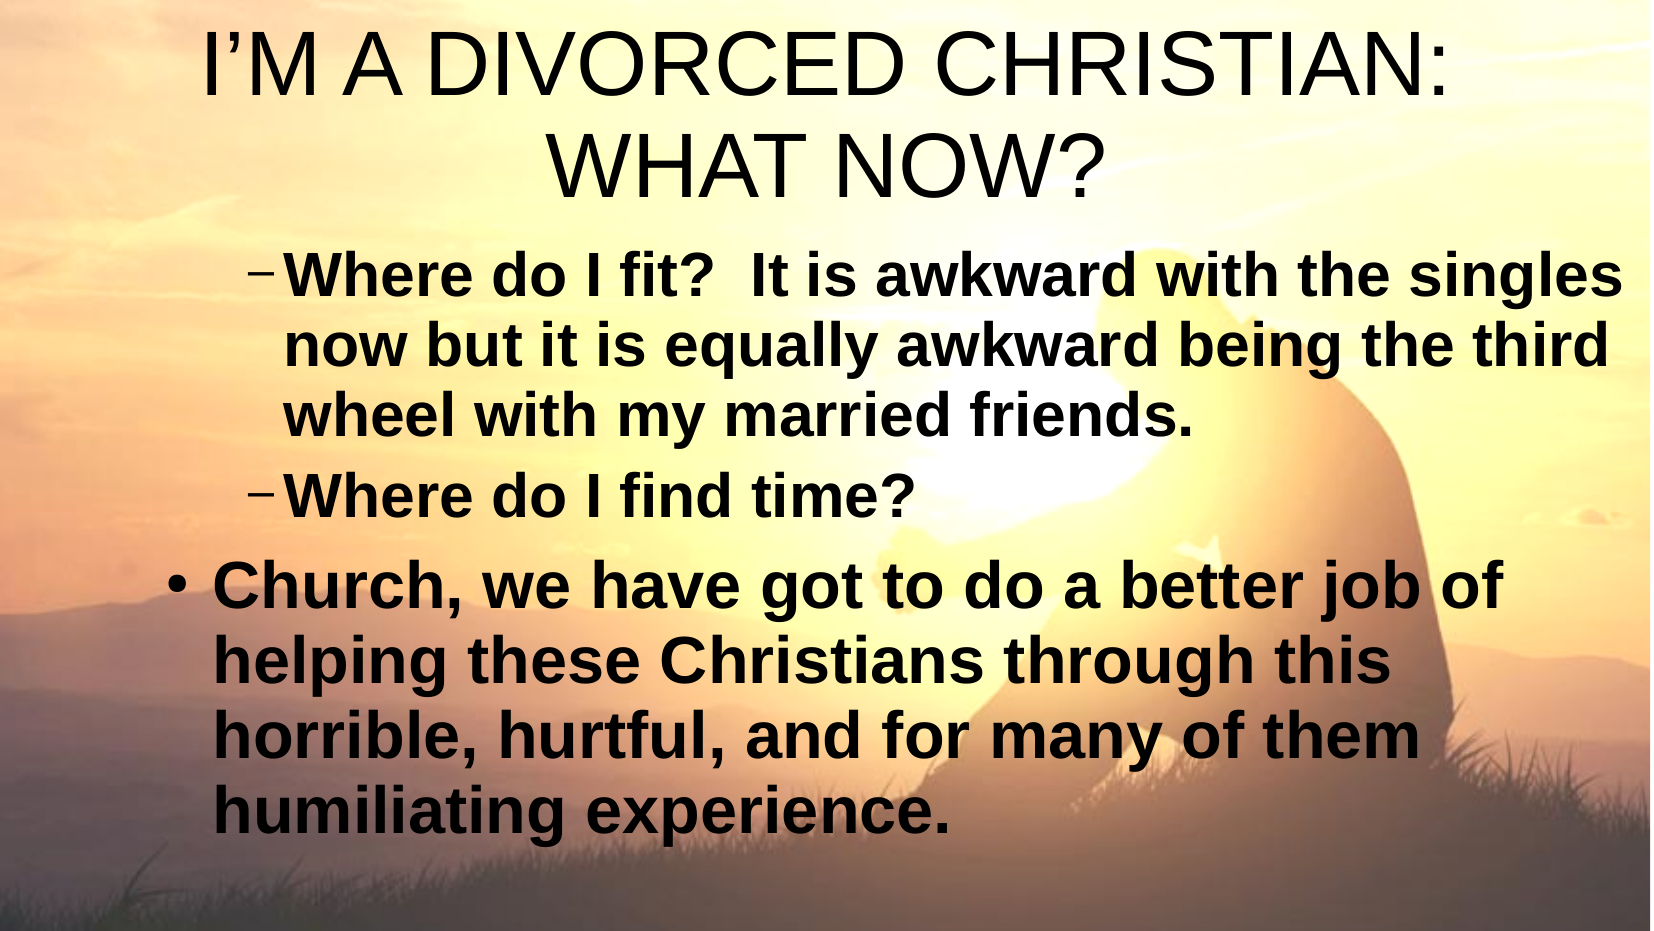

# I’M A DIVORCED CHRISTIAN: WHAT NOW?
Where do I fit? It is awkward with the singles now but it is equally awkward being the third wheel with my married friends.
Where do I find time?
Church, we have got to do a better job of helping these Christians through this horrible, hurtful, and for many of them humiliating experience.